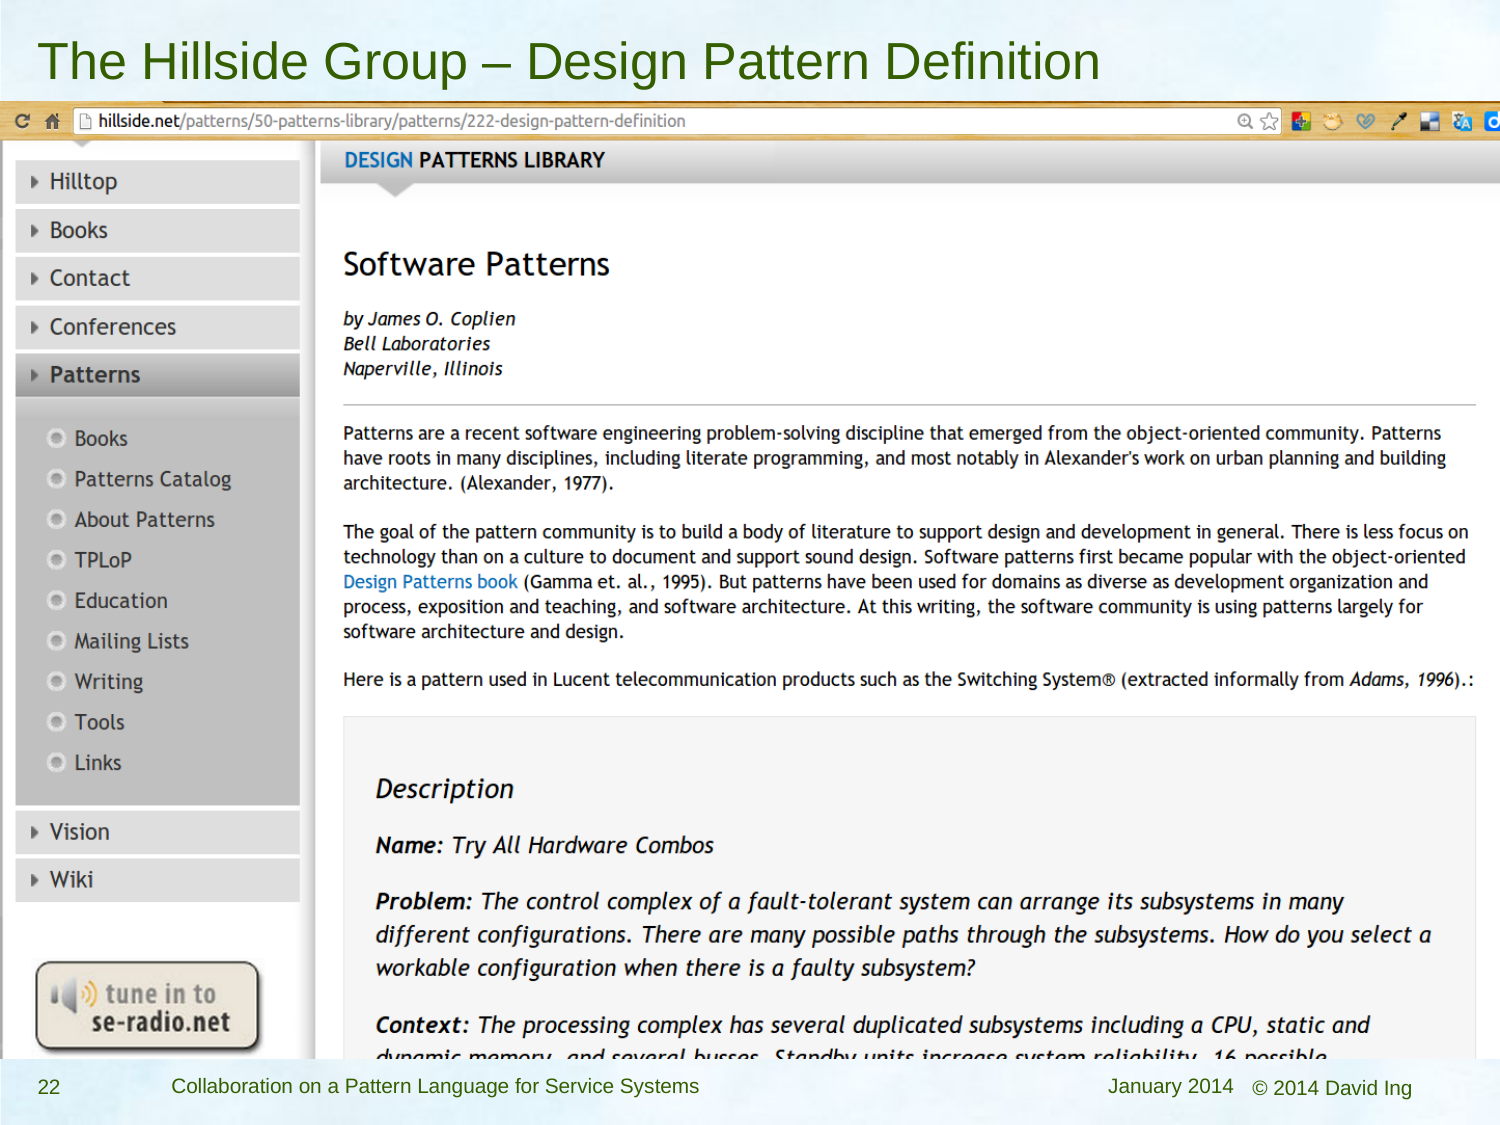

# The Hillside Group – Design Pattern Definition
Source: http://hillside.net/patterns/50-patterns-library/patterns/222-design-pattern-definition
Collaboration on a Pattern Language for Service Systems
January 2014
22